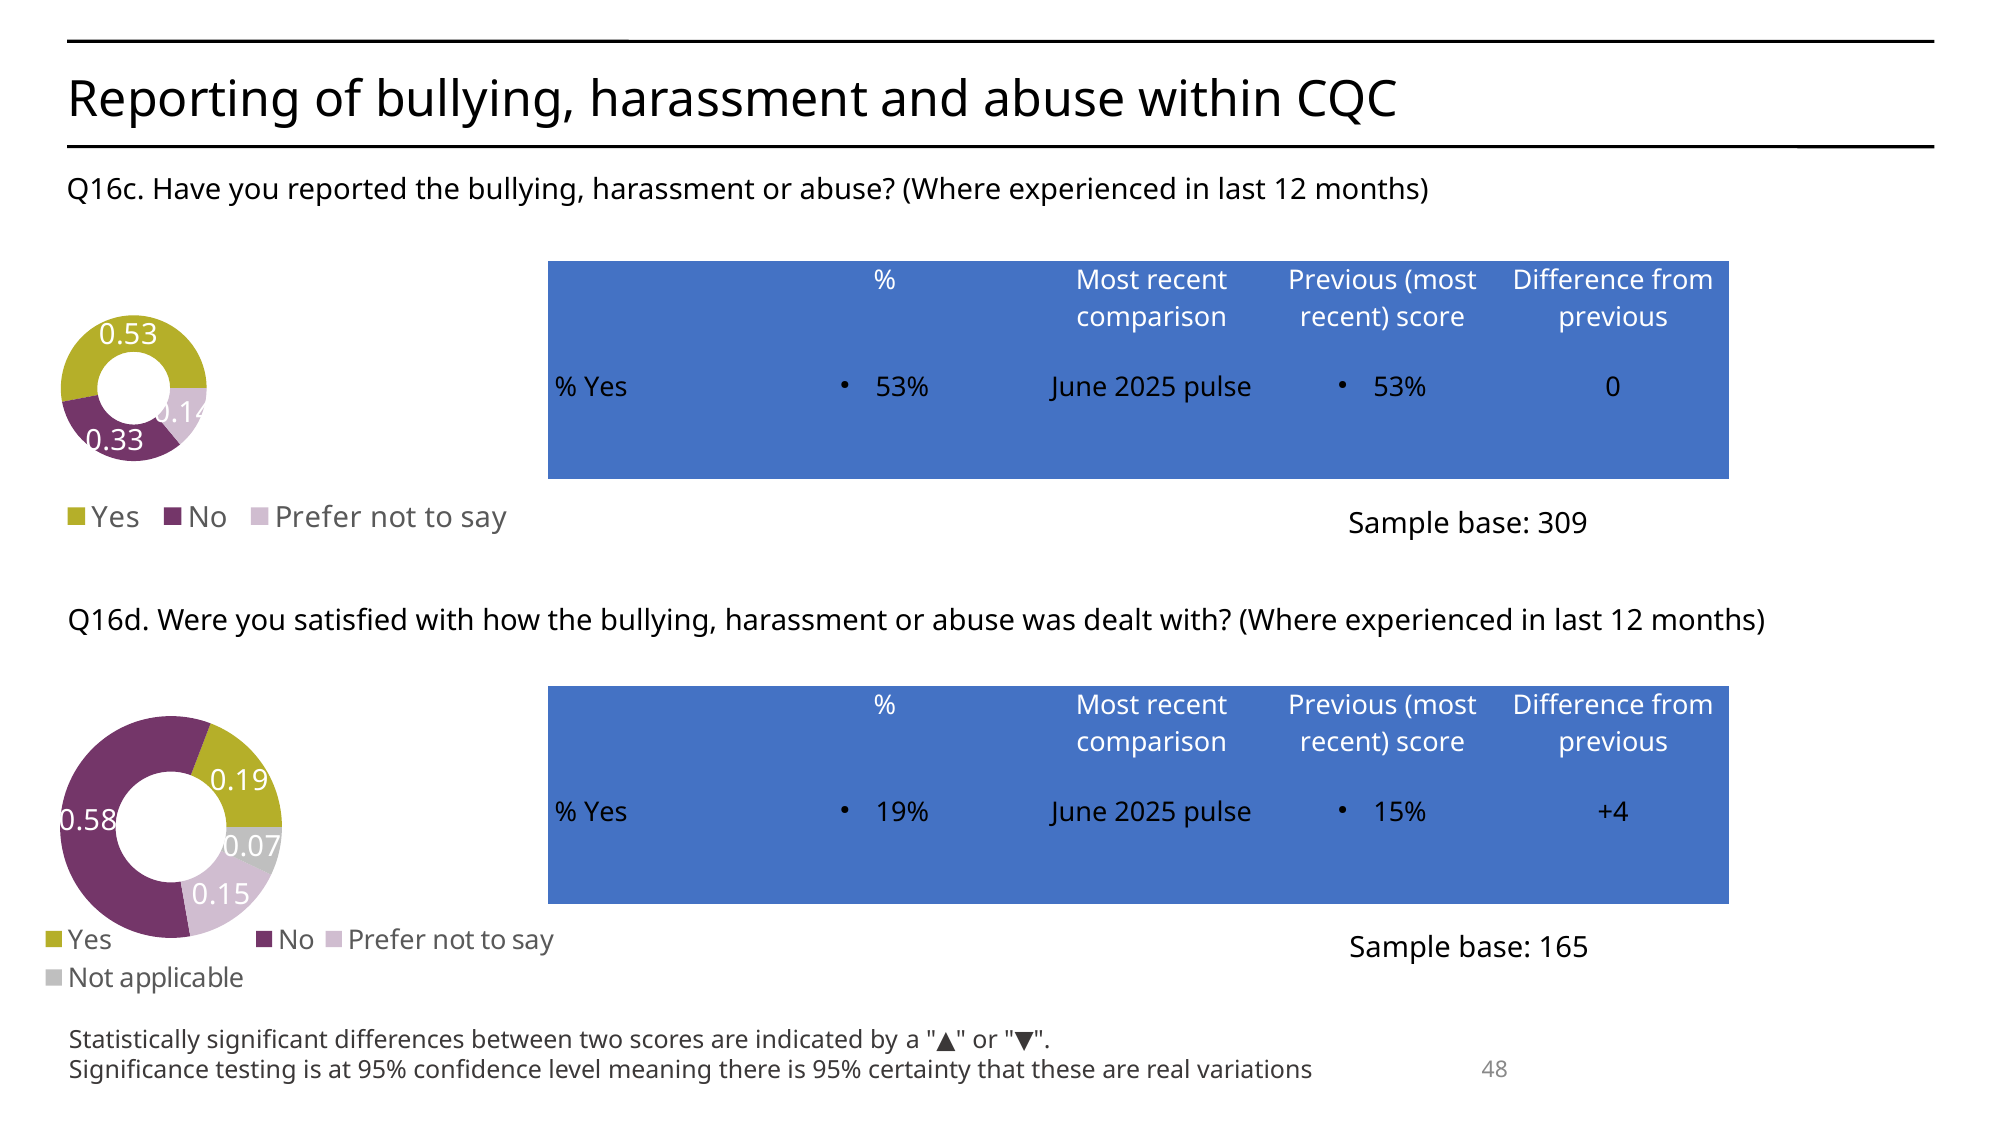

# Reporting of bullying, harassment and abuse within CQC
Q16c. Have you reported the bullying, harassment or abuse? (Where experienced in last 12 months)
### Chart
| Category | x |
|---|---|
| Yes | 0.53 |
| No | 0.33 |
| Prefer not to say | 0.14 || | % | | Most recent comparison | Previous (most recent) score | Difference from previous |
| --- | --- | --- | --- | --- | --- |
| % Yes | 53% | | June 2025 pulse | 53% | 0 |
Sample base: 309
Q16d. Were you satisfied with how the bullying, harassment or abuse was dealt with? (Where experienced in last 12 months)
### Chart
| Category | x |
|---|---|
| Yes | 0.19 |
| No | 0.58 |
| Prefer not to say | 0.15 |
| Not applicable | 0.07 || | % | | Most recent comparison | Previous (most recent) score | Difference from previous |
| --- | --- | --- | --- | --- | --- |
| % Yes | 19% | | June 2025 pulse | 15% | +4 |
Sample base: 165
Statistically significant differences between two scores are indicated by a "▲" or "▼".
Significance testing is at 95% confidence level meaning there is 95% certainty that these are real variations